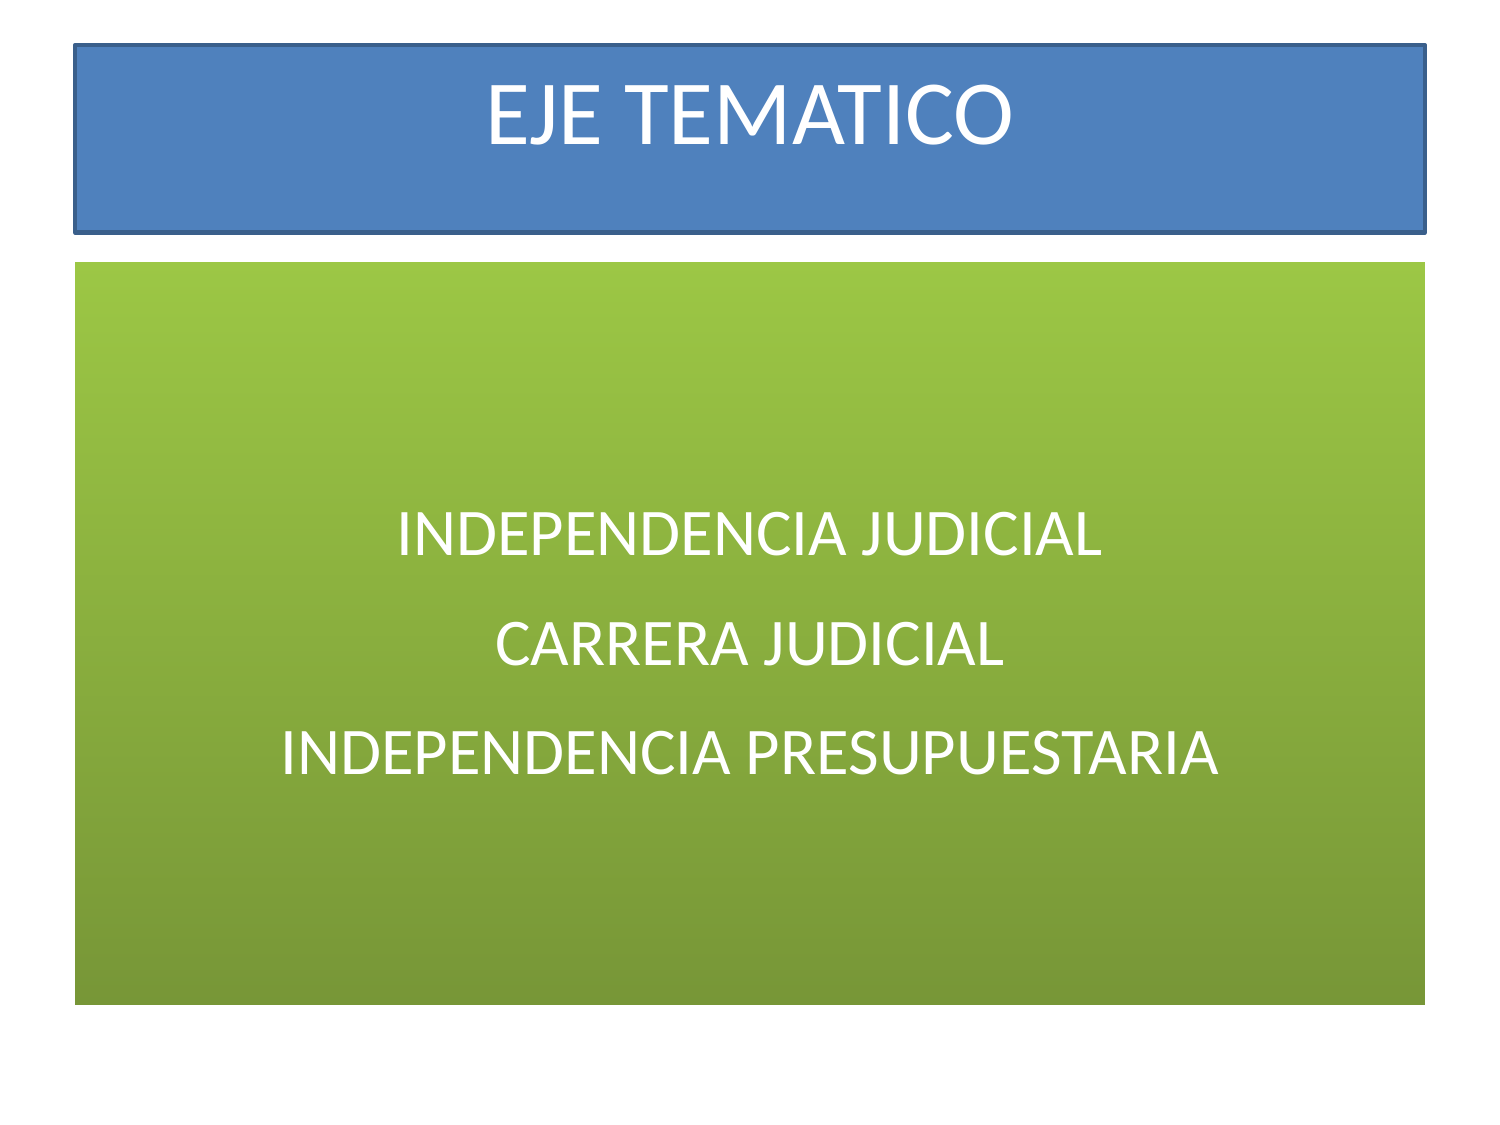

# EJE TEMATICO
INDEPENDENCIA JUDICIAL
CARRERA JUDICIAL
INDEPENDENCIA PRESUPUESTARIA